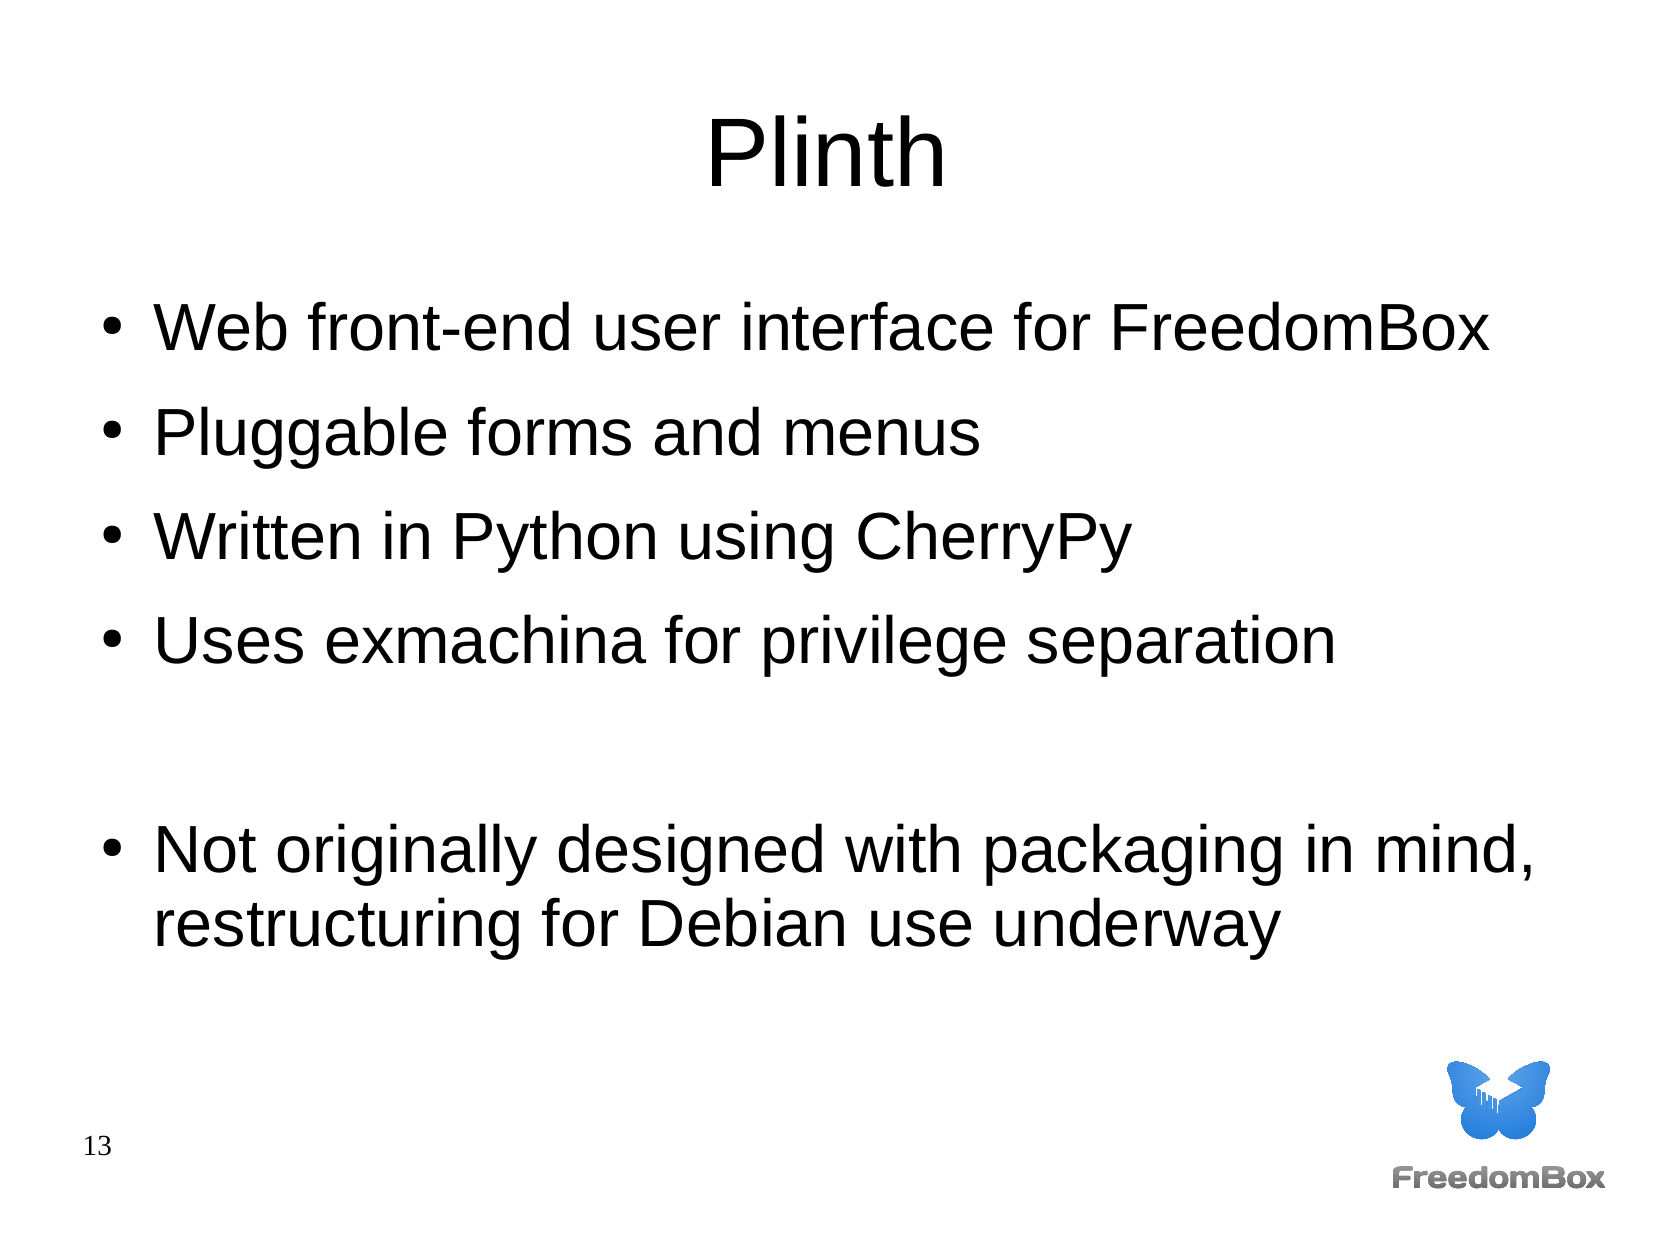

# Plinth
Web front-end user interface for FreedomBox
Pluggable forms and menus
Written in Python using CherryPy
Uses exmachina for privilege separation
Not originally designed with packaging in mind, restructuring for Debian use underway